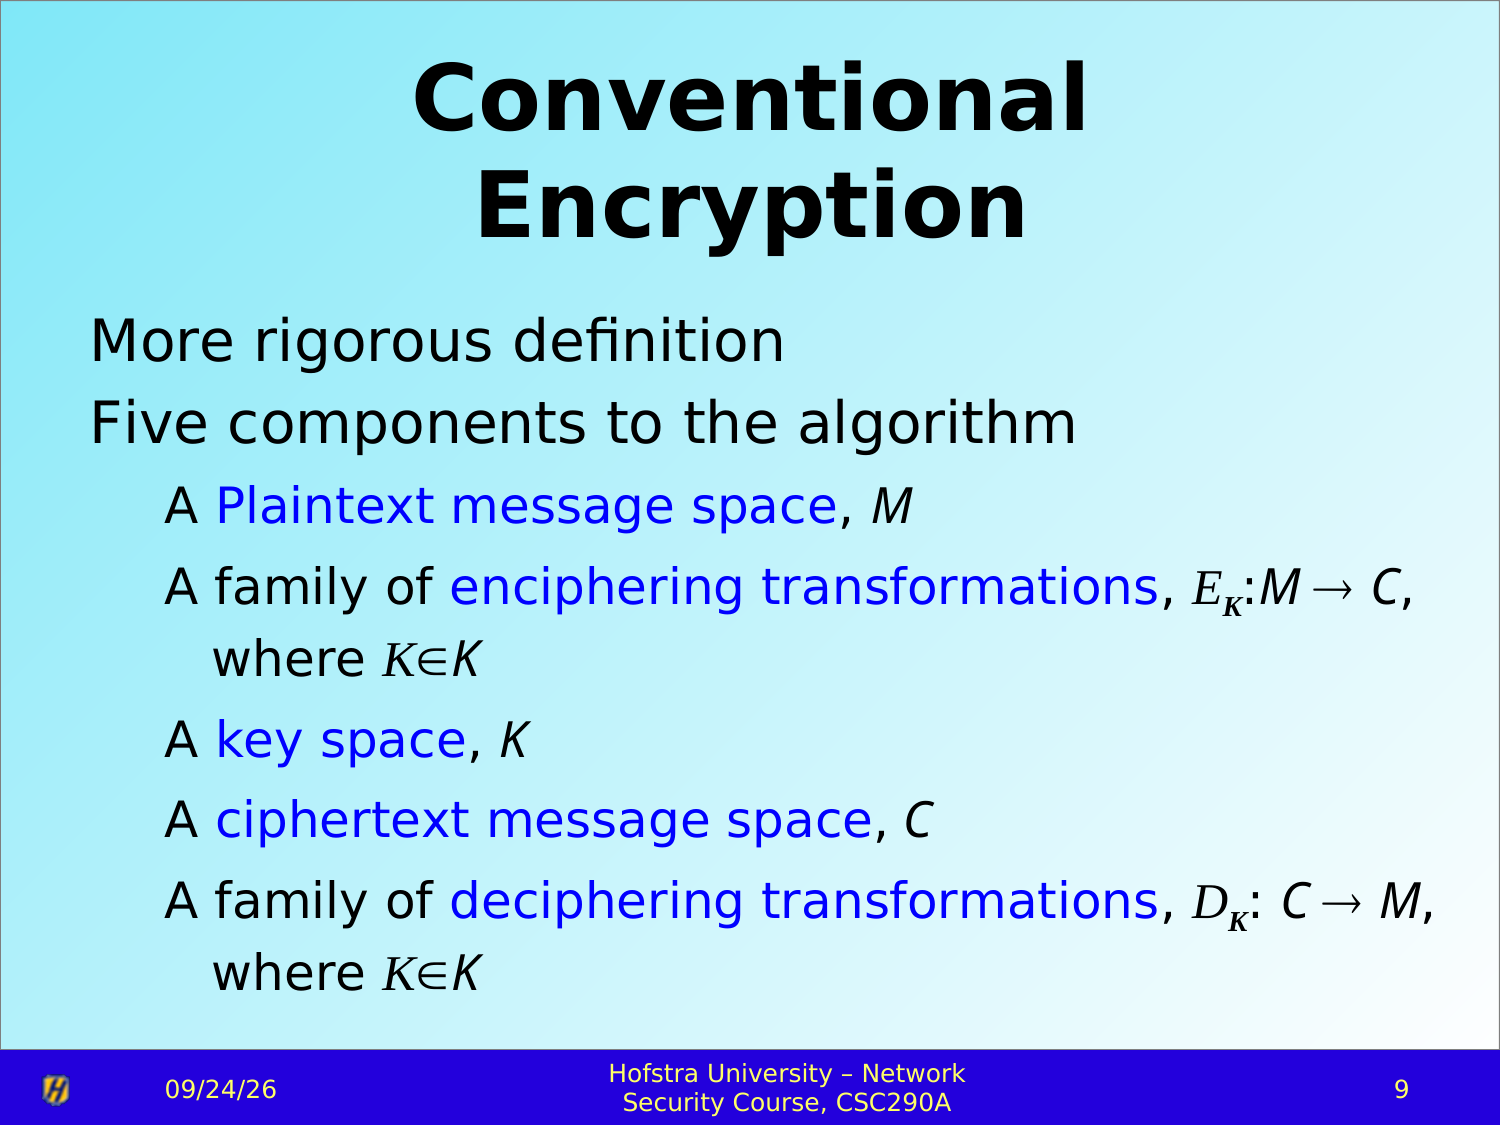

# Conventional Encryption
More rigorous definition
Five components to the algorithm
A Plaintext message space, M
A family of enciphering transformations, EK:M  C, where KK
A key space, K
A ciphertext message space, C
A family of deciphering transformations, DK: C  M, where KK
9